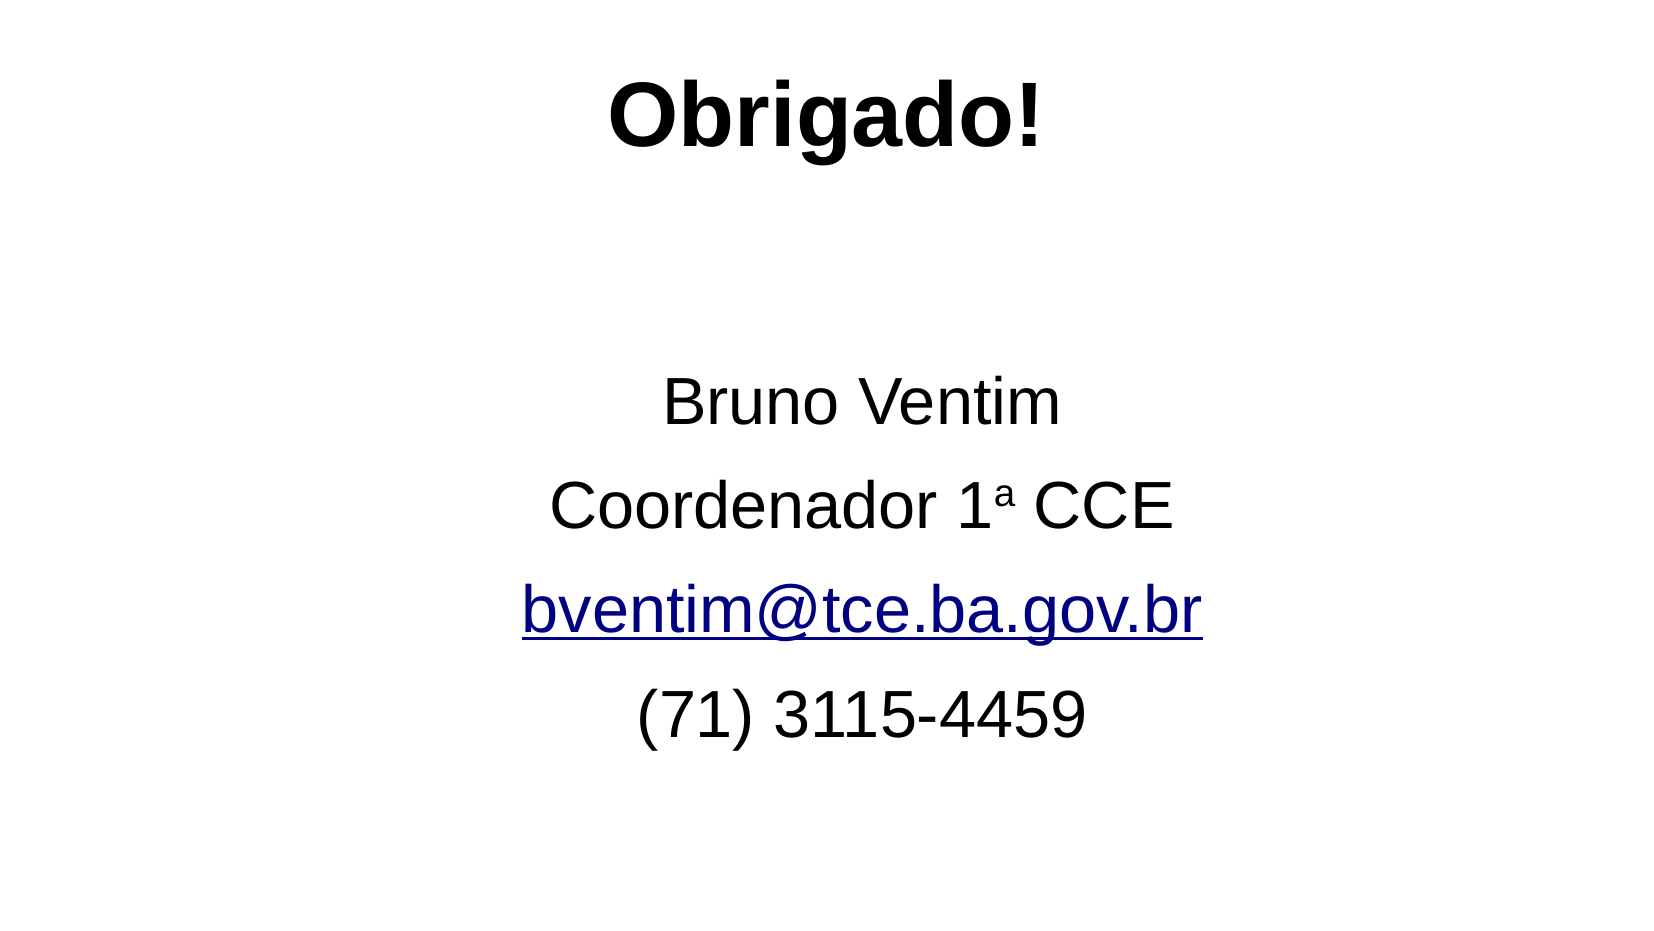

# Obrigado!
Bruno Ventim
Coordenador 1a CCE
bventim@tce.ba.gov.br
(71) 3115-4459